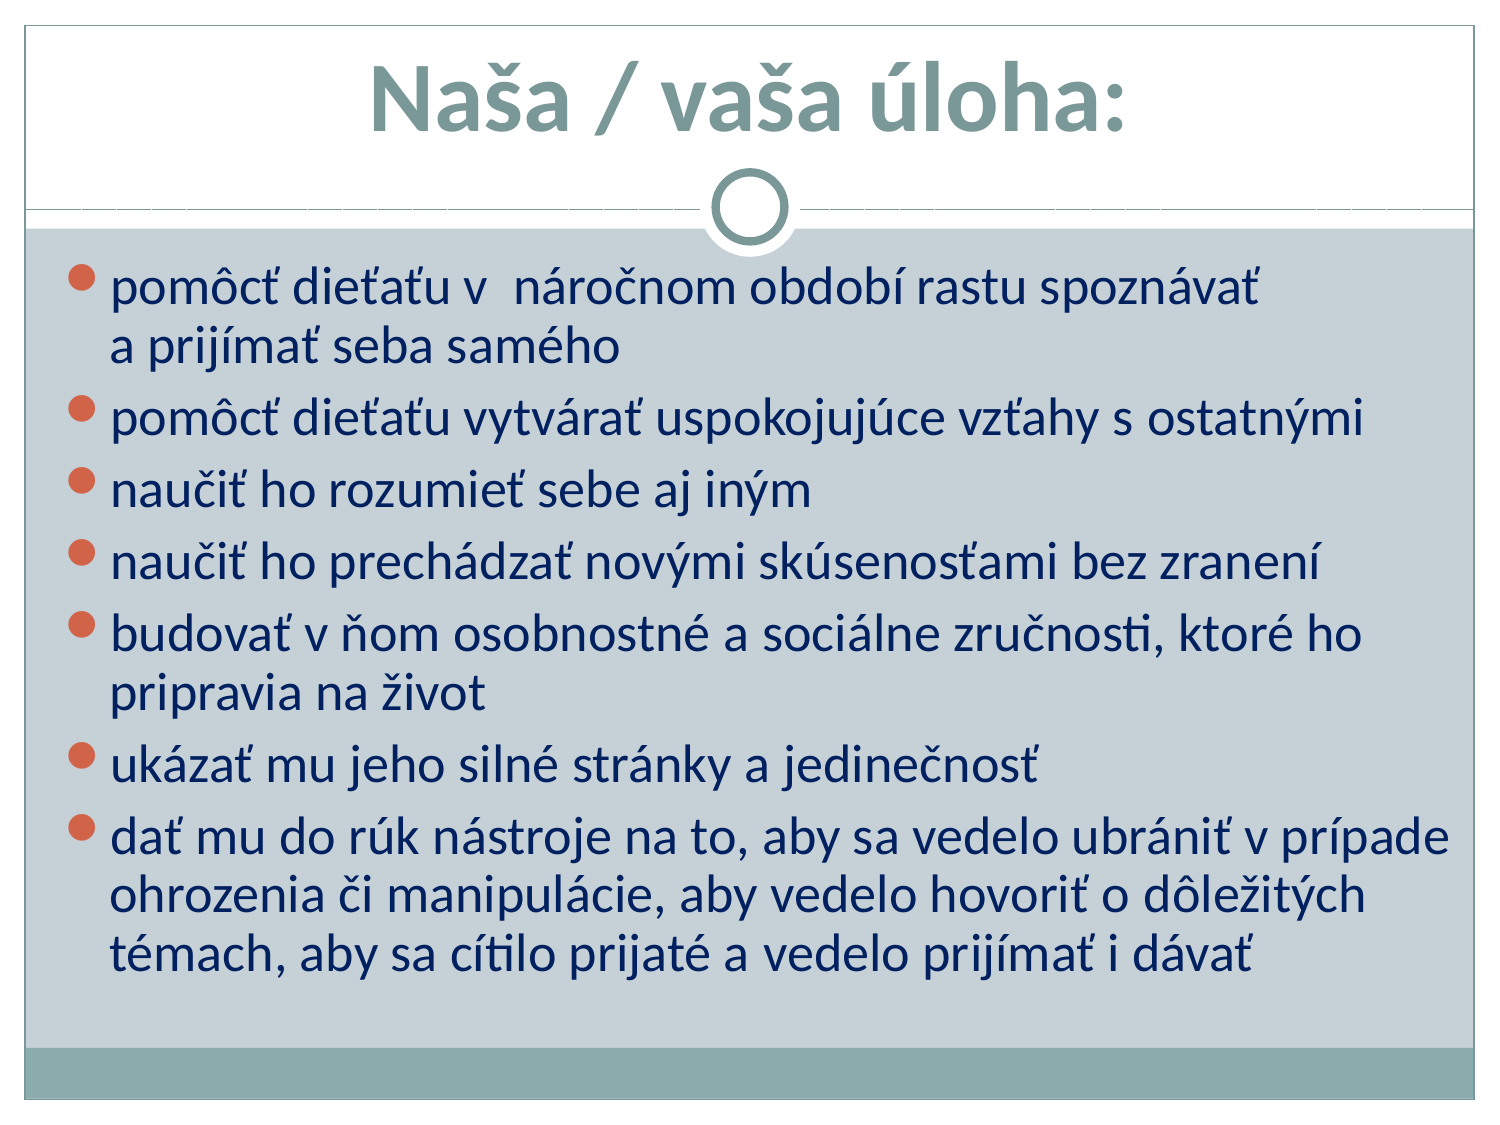

# Naša / vaša úloha:
pomôcť dieťaťu v  náročnom období rastu spoznávať a prijímať seba samého
pomôcť dieťaťu vytvárať uspokojujúce vzťahy s ostatnými
naučiť ho rozumieť sebe aj iným
naučiť ho prechádzať novými skúsenosťami bez zranení
budovať v ňom osobnostné a sociálne zručnosti, ktoré ho pripravia na život
ukázať mu jeho silné stránky a jedinečnosť
dať mu do rúk nástroje na to, aby sa vedelo ubrániť v prípade ohrozenia či manipulácie, aby vedelo hovoriť o dôležitých témach, aby sa cítilo prijaté a vedelo prijímať i dávať